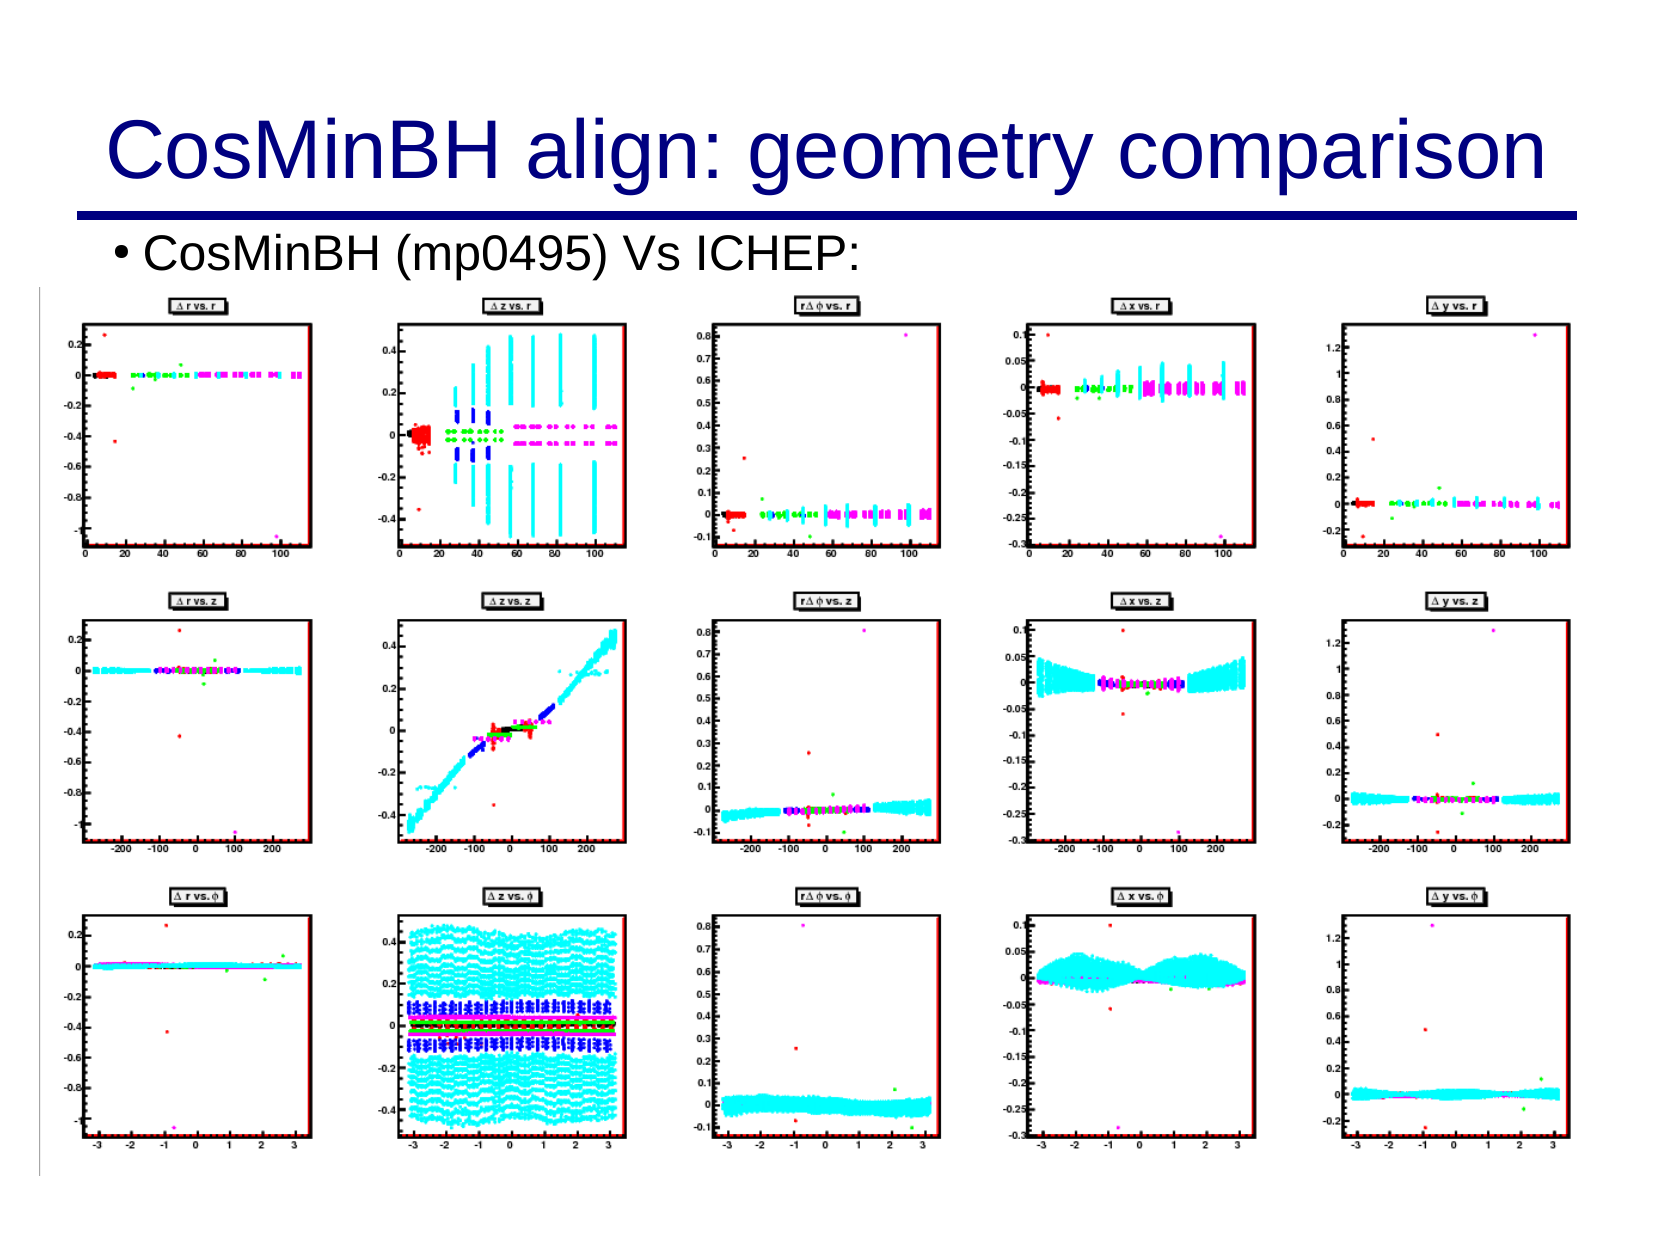

# CosMinBH align: geometry comparison
CosMinBH (mp0495) Vs ICHEP:
16